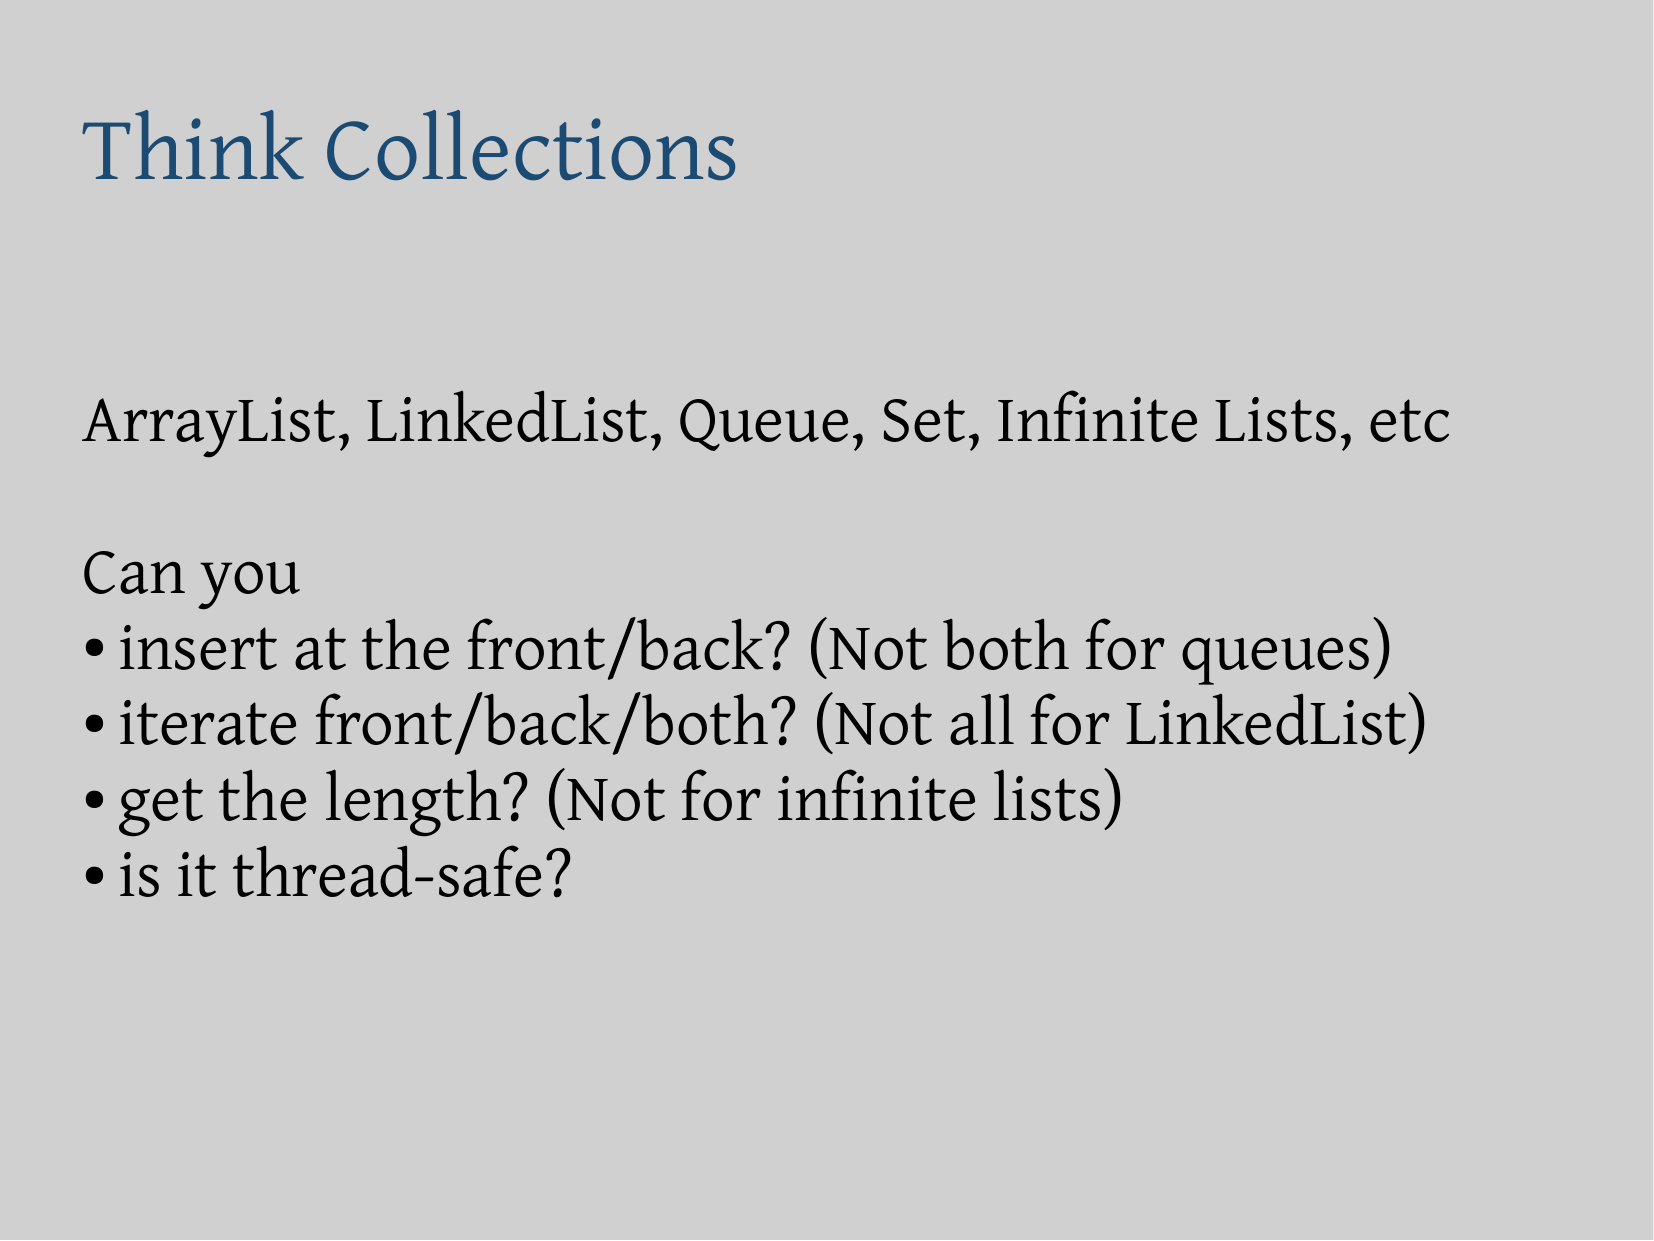

# Think Collections
ArrayList, LinkedList, Queue, Set, Infinite Lists, etc
Can you
insert at the front/back? (Not both for queues)
iterate front/back/both? (Not all for LinkedList)
get the length? (Not for infinite lists)
is it thread-safe?